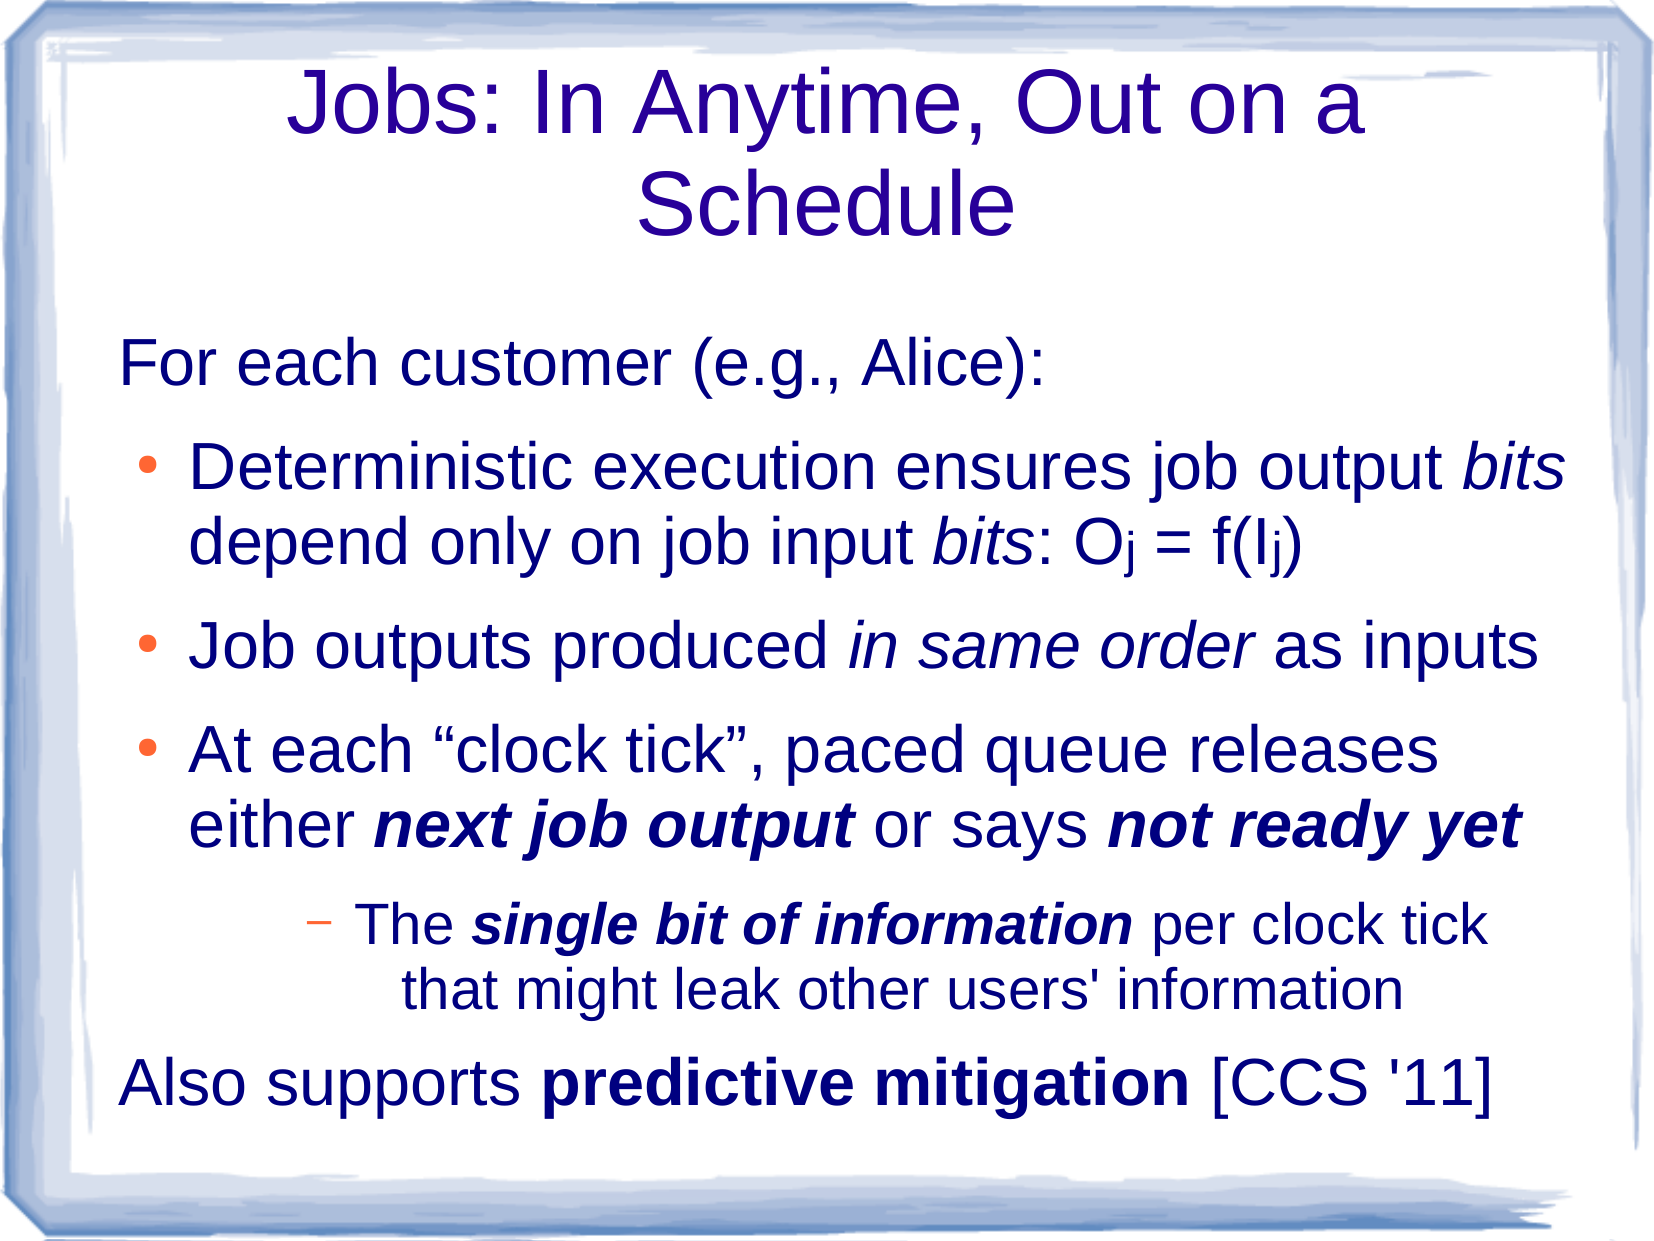

# Jobs: In Anytime, Out on a Schedule
For each customer (e.g., Alice):
Deterministic execution ensures job output bits depend only on job input bits: Oj = f(Ij)
Job outputs produced in same order as inputs
At each “clock tick”, paced queue releases either next job output or says not ready yet
The single bit of information per clock tick
that might leak other users' information
Also supports predictive mitigation [CCS '11]